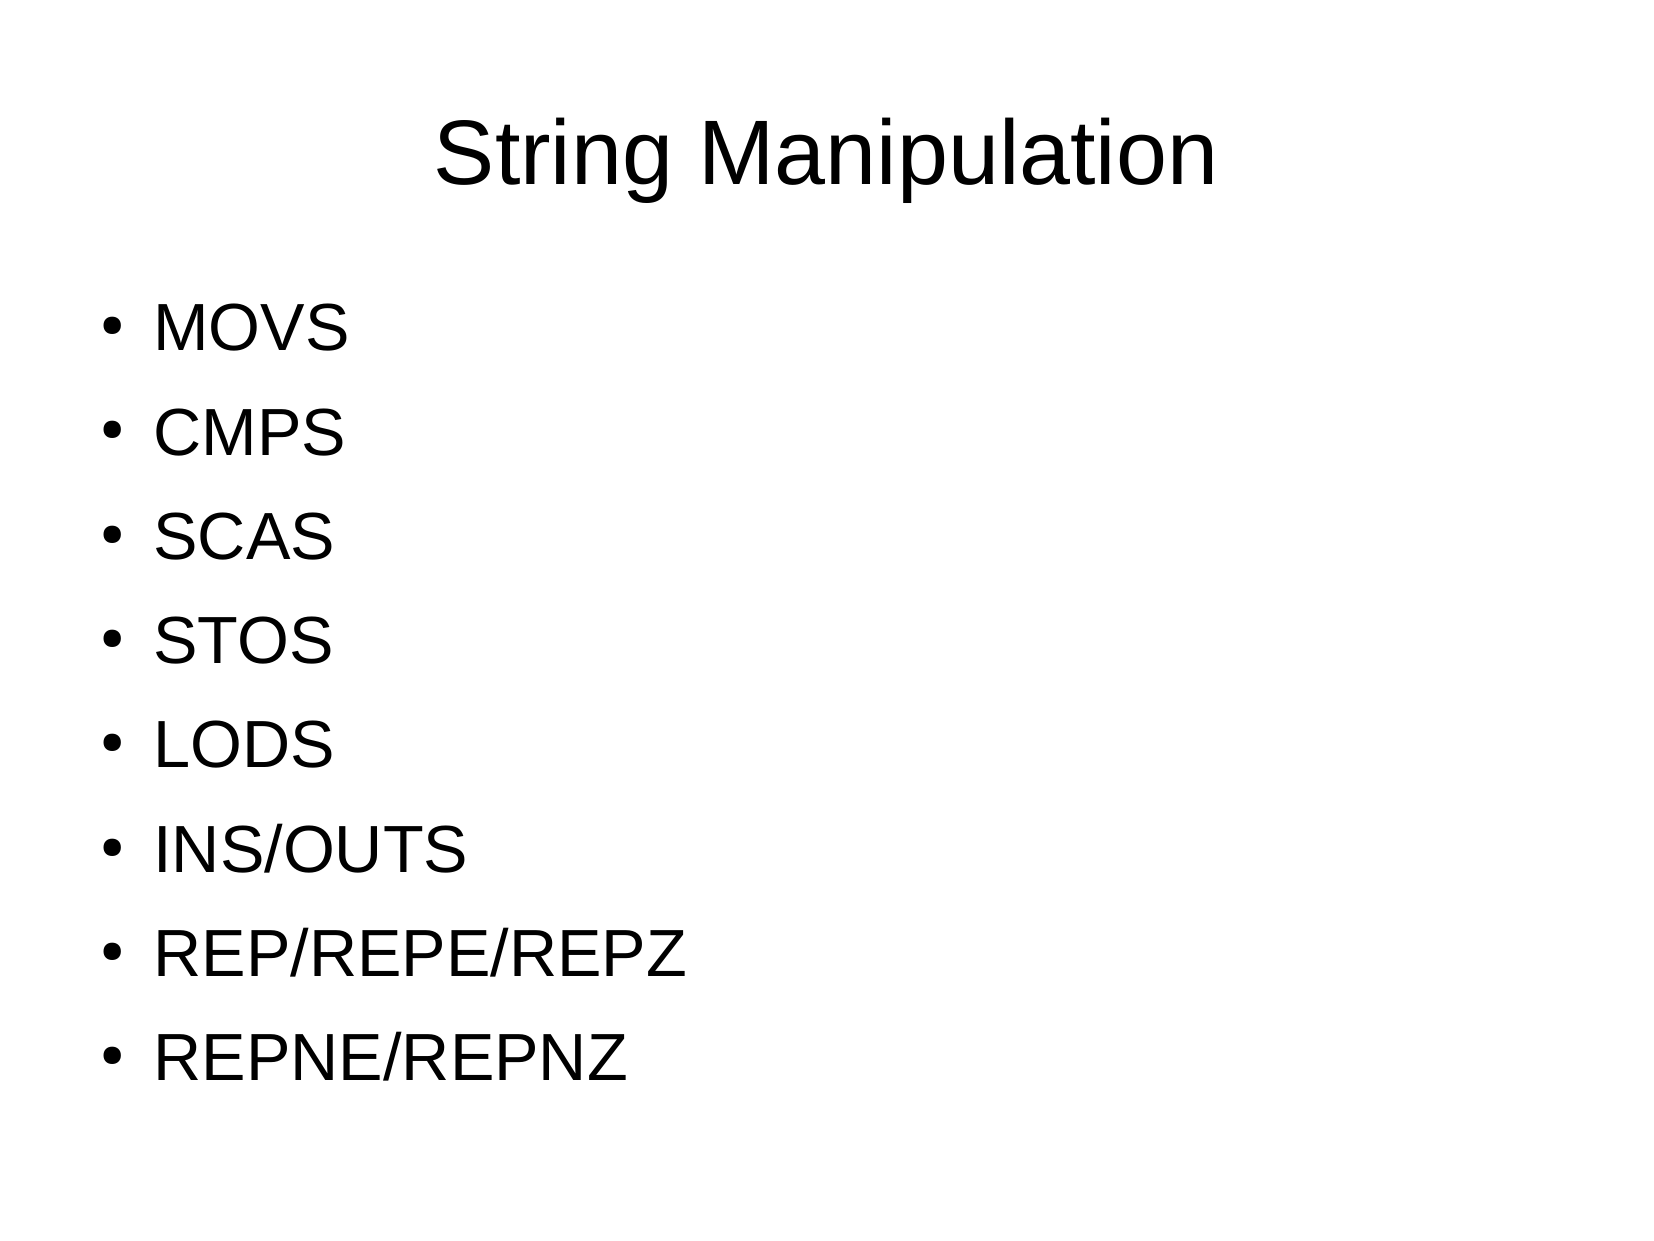

# String Manipulation
MOVS
CMPS
SCAS
STOS
LODS
INS/OUTS
REP/REPE/REPZ
REPNE/REPNZ